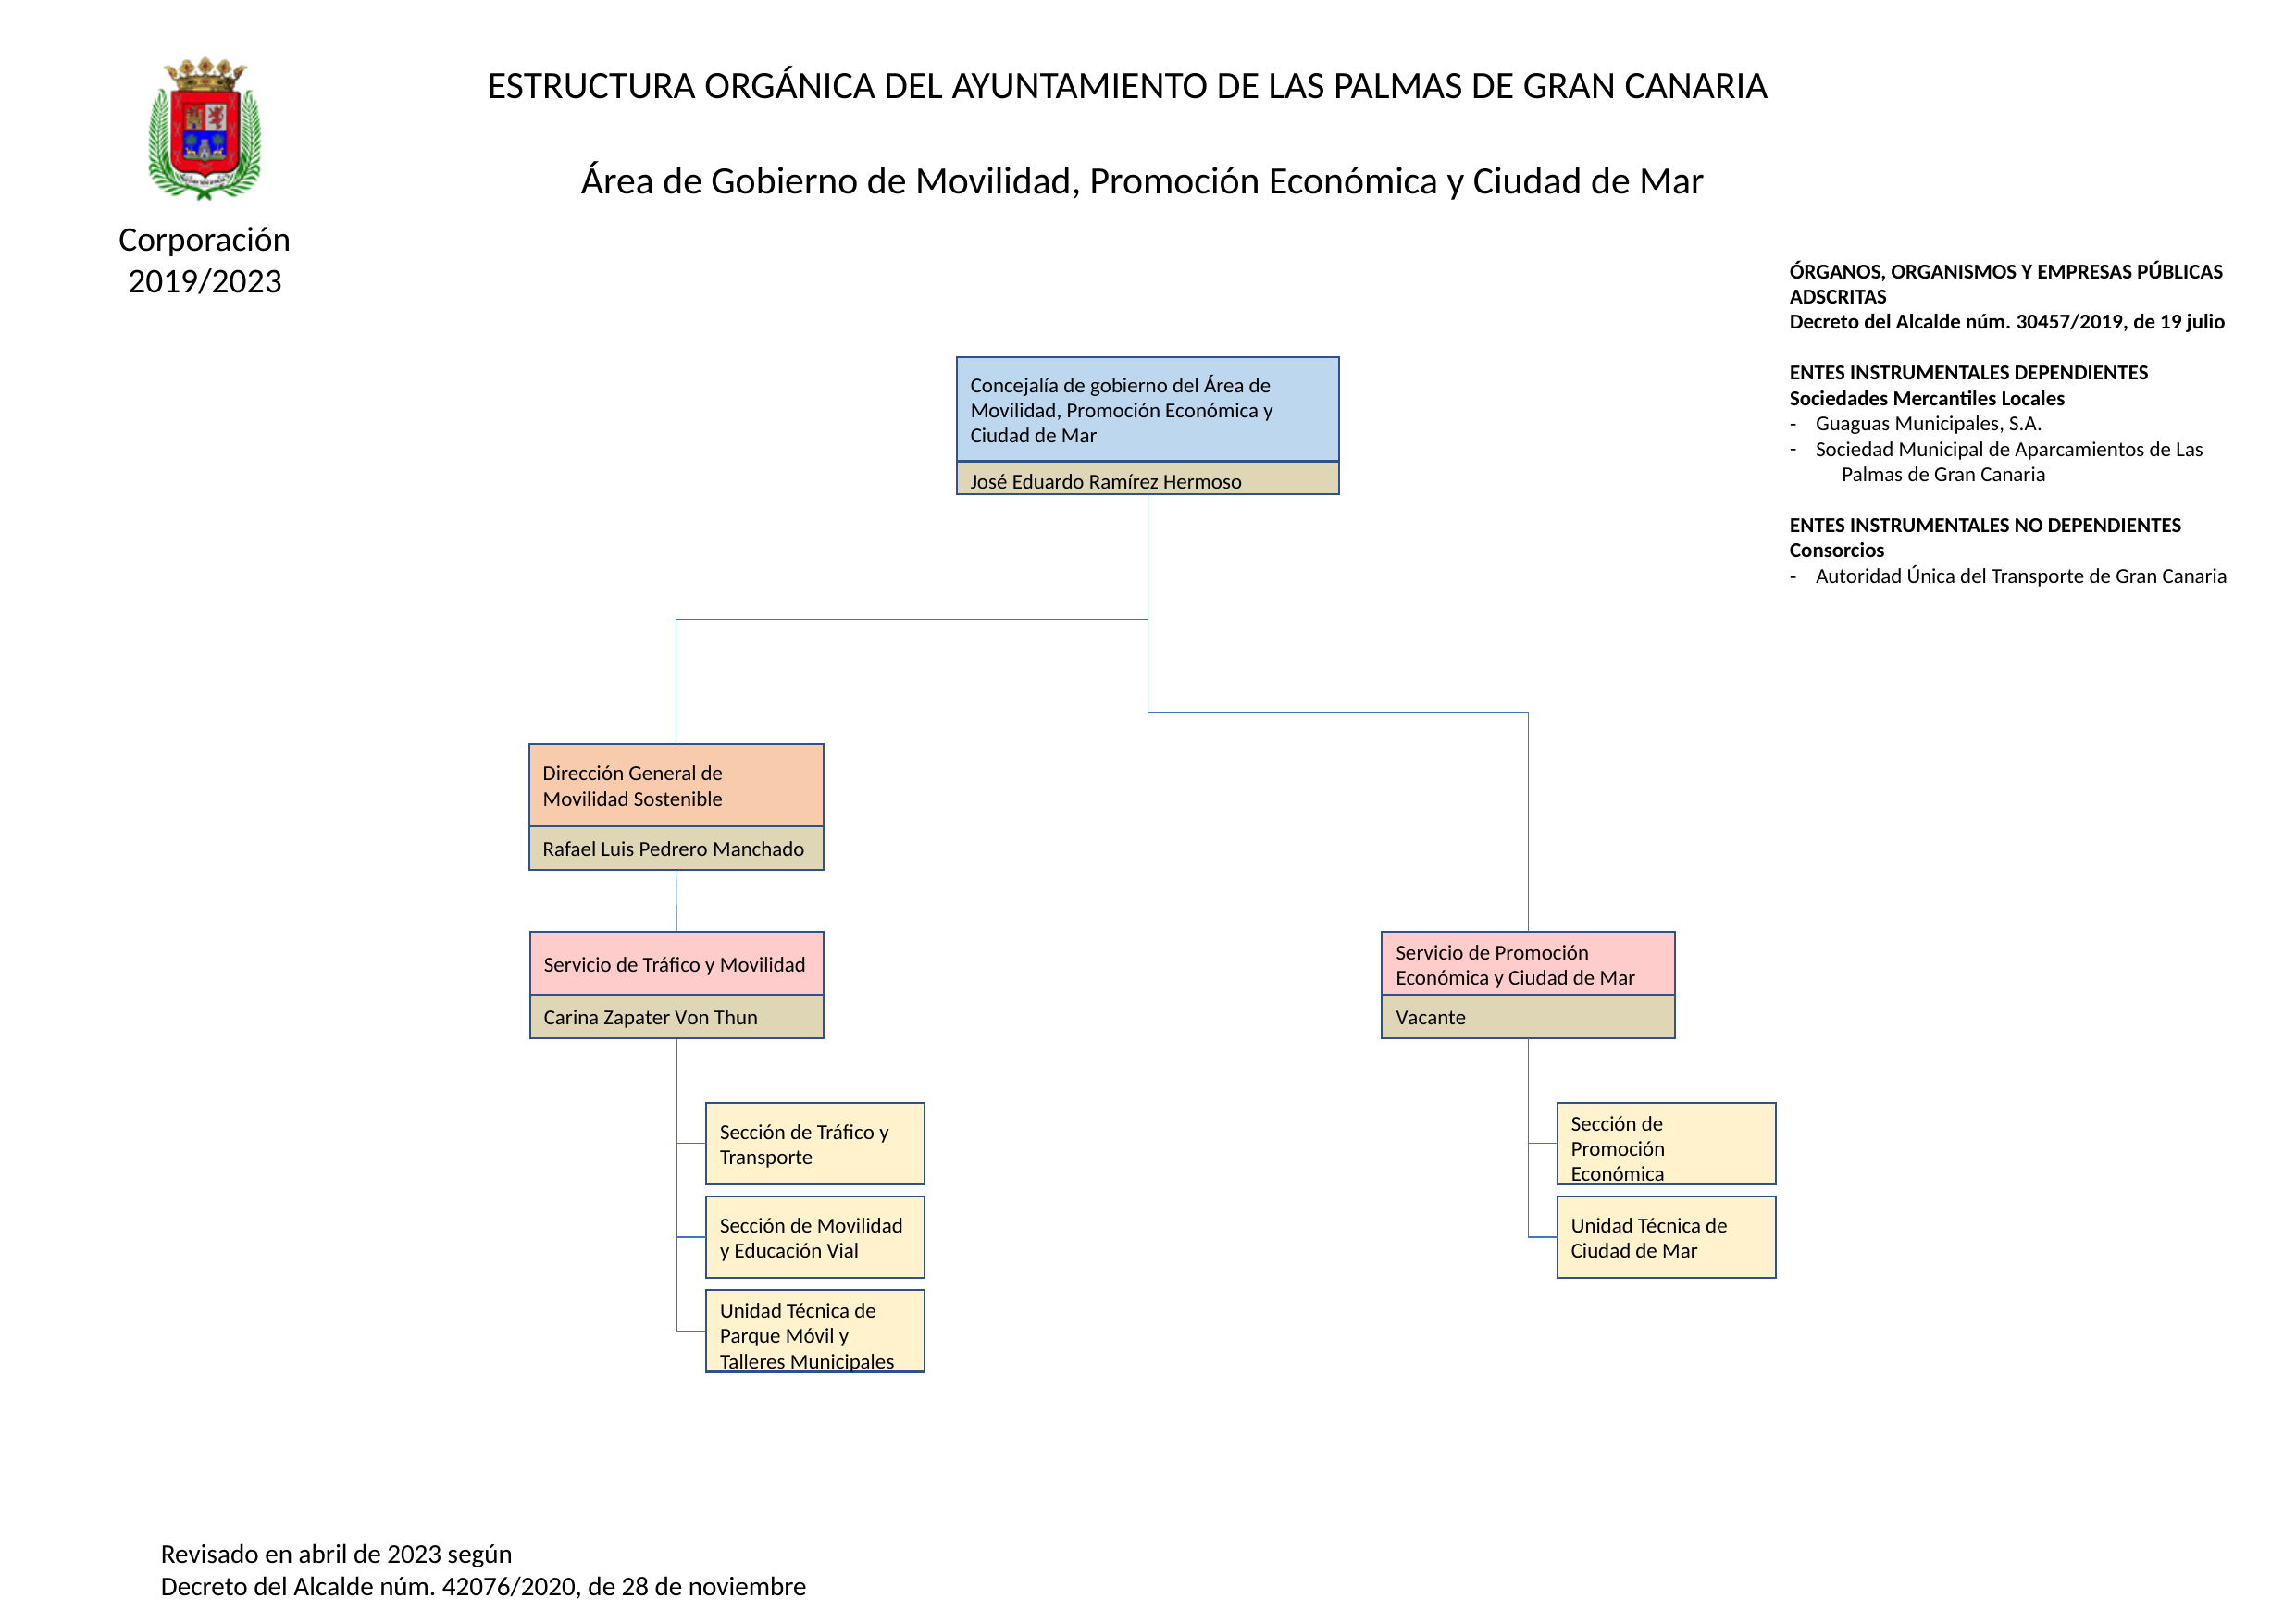

ESTRUCTURA ORGÁNICA DEL AYUNTAMIENTO DE LAS PALMAS DE GRAN CANARIA
Área de Gobierno de Movilidad, Promoción Económica y Ciudad de Mar
Corporación
2019/2023
ÓRGANOS, ORGANISMOS Y EMPRESAS PÚBLICAS ADSCRITAS
Decreto del Alcalde núm. 30457/2019, de 19 julio
ENTES INSTRUMENTALES DEPENDIENTES
Sociedades Mercantiles Locales
Guaguas Municipales, S.A.
Sociedad Municipal de Aparcamientos de Las Palmas de Gran Canaria
ENTES INSTRUMENTALES NO DEPENDIENTES
Consorcios
Autoridad Única del Transporte de Gran Canaria
Concejalía de gobierno del Área de Urbanismo, Edificación y Sostenibilidad Ambiental
Javier Erasmo Doreste Zamora
Concejalía de gobierno del Área de Movilidad, Promoción Económica y Ciudad de Mar
José Eduardo Ramírez Hermoso
Dirección General de Movilidad Sostenible
Rafael Luis Pedrero Manchado
Servicio de Tráfico y Movilidad
Carina Zapater Von Thun
Servicio de Promoción Económica y Ciudad de Mar
Vacante
Sección de Tráfico y Transporte
Sección de Promoción Económica
Sección de Movilidad y Educación Vial
Unidad Técnica de Ciudad de Mar
Unidad Técnica de Parque Móvil y Talleres Municipales
Revisado en abril de 2023 según
Decreto del Alcalde núm. 42076/2020, de 28 de noviembre